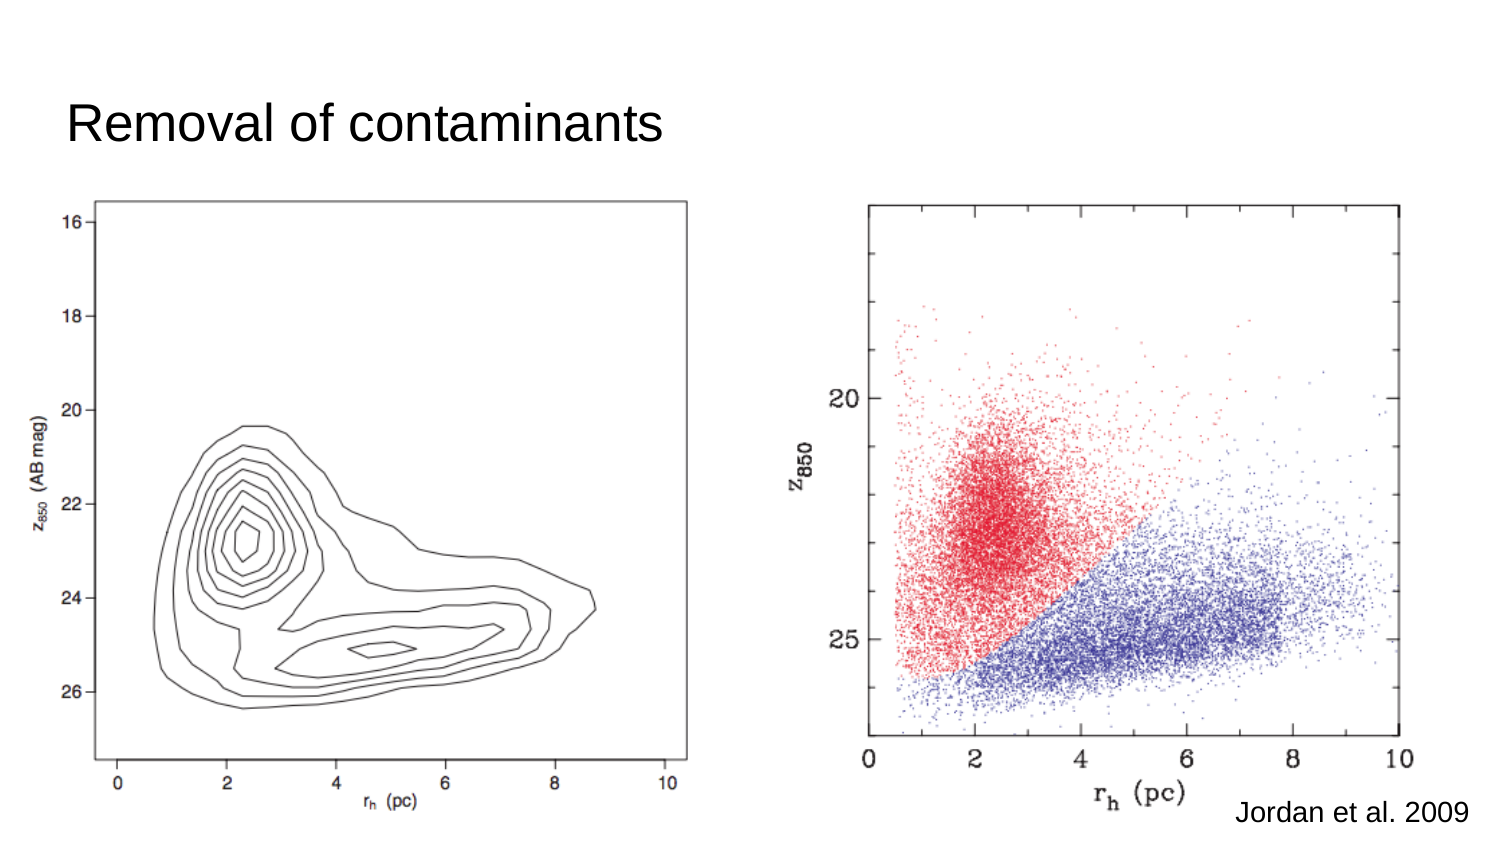

# Removal of contaminants
Jordan et al. 2009